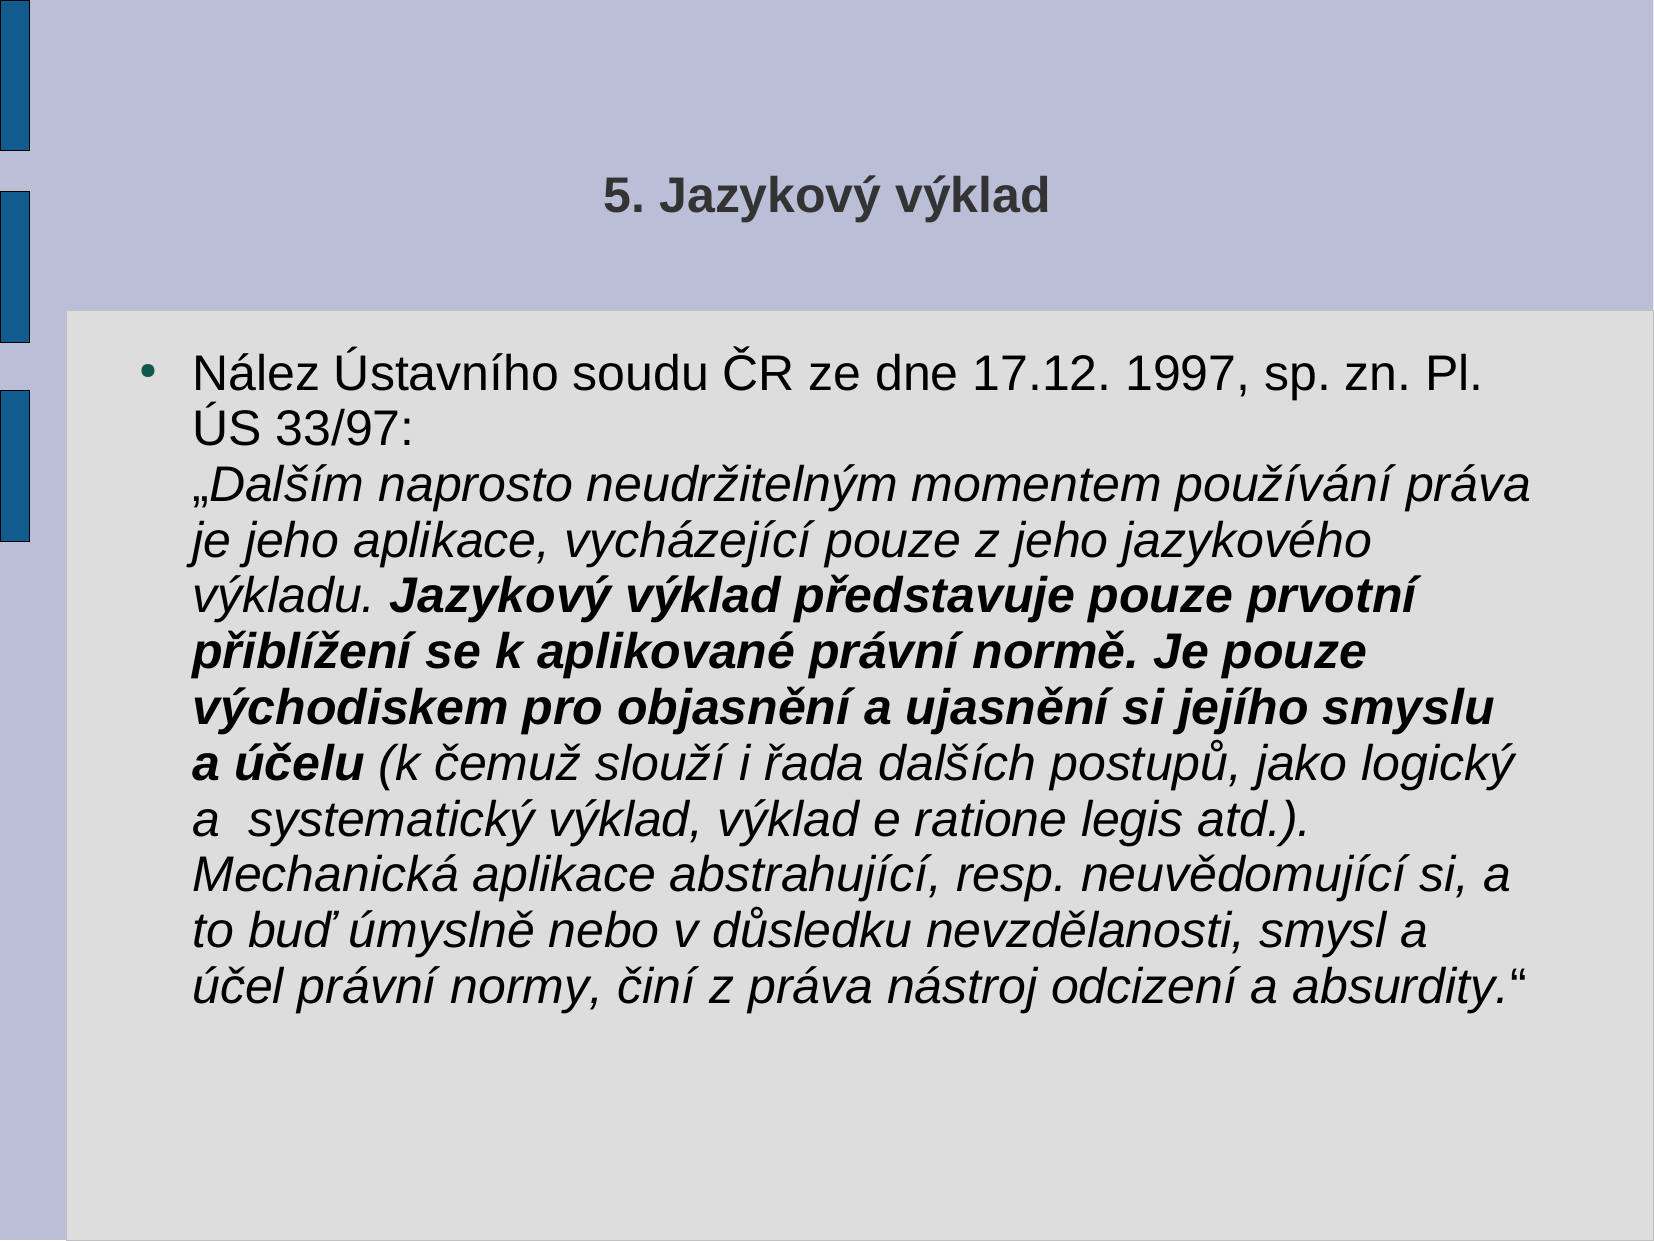

# 5. Jazykový výklad
Nález Ústavního soudu ČR ze dne 17.12. 1997, sp. zn. Pl. ÚS 33/97:
„Dalším naprosto neudržitelným momentem používání práva je jeho aplikace, vycházející pouze z jeho jazykového výkladu. Jazykový výklad představuje pouze prvotní přiblížení se k aplikované právní normě. Je pouze východiskem pro objasnění a ujasnění si jejího smyslu a účelu (k čemuž slouží i řada dalších postupů, jako logický a systematický výklad, výklad e ratione legis atd.). Mechanická aplikace abstrahující, resp. neuvědomující si, a to buď úmyslně nebo v důsledku nevzdělanosti, smysl a účel právní normy, činí z práva nástroj odcizení a absurdity.“